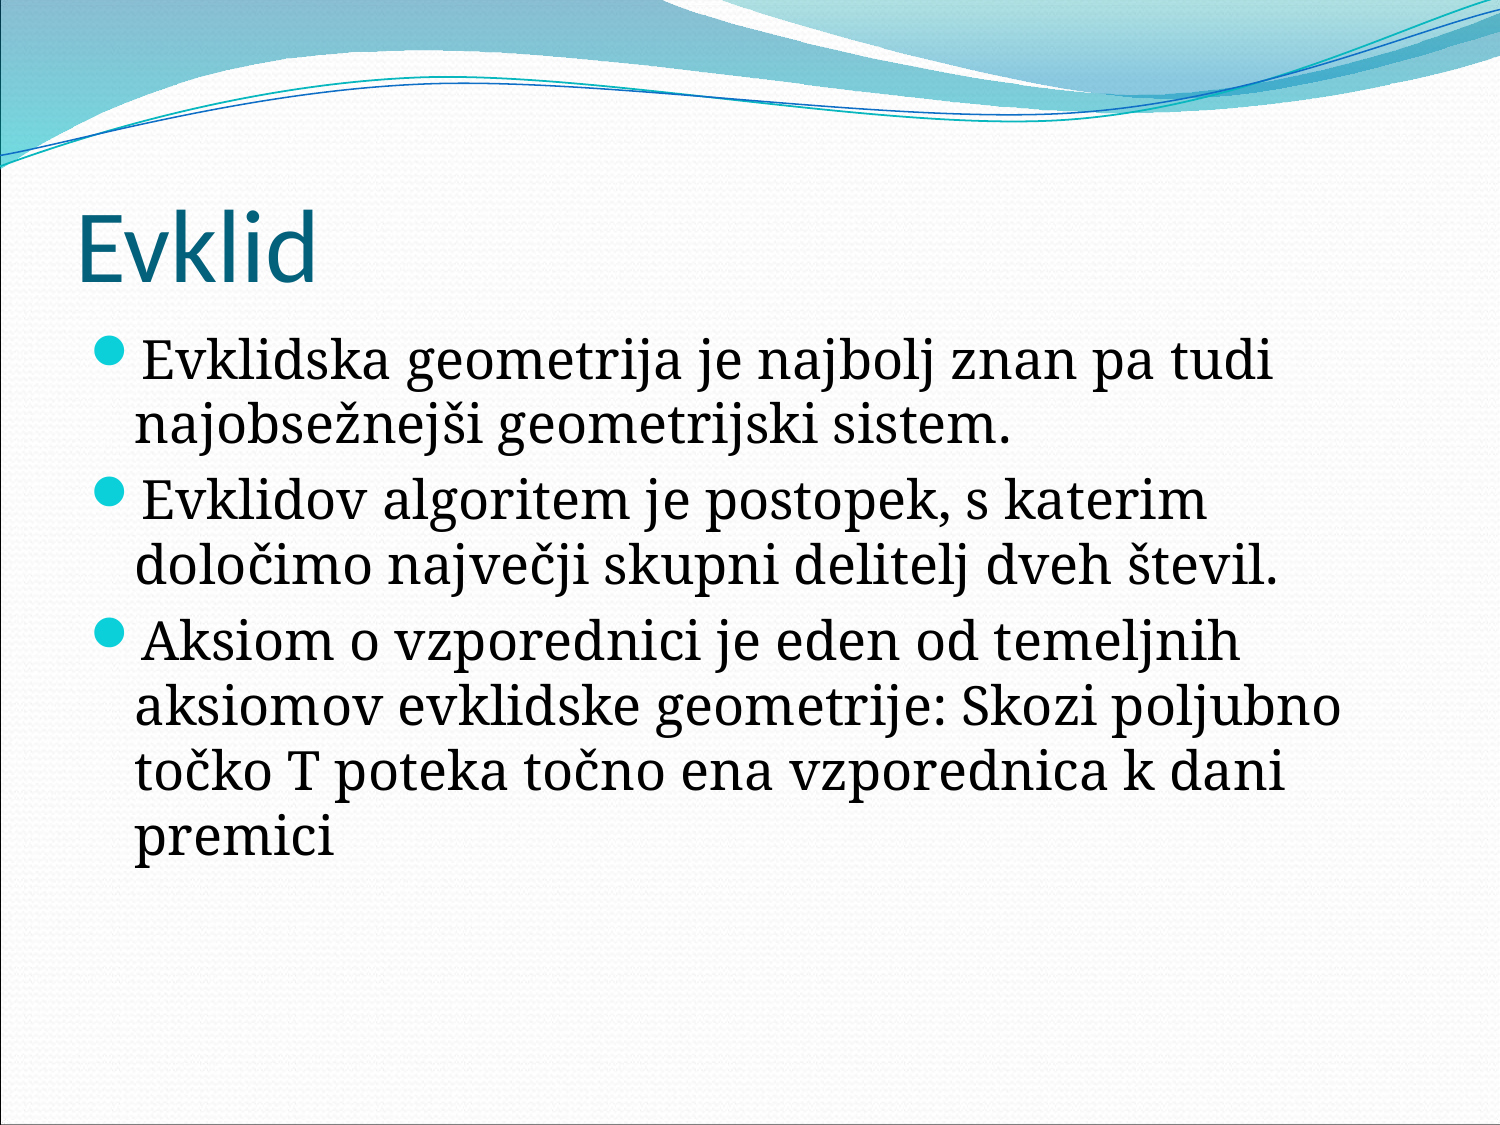

# Evklid
Evklidska geometrija je najbolj znan pa tudi najobsežnejši geometrijski sistem.
Evklidov algoritem je postopek, s katerim določimo največji skupni delitelj dveh števil.
Aksiom o vzporednici je eden od temeljnih aksiomov evklidske geometrije: Skozi poljubno točko T poteka točno ena vzporednica k dani premici